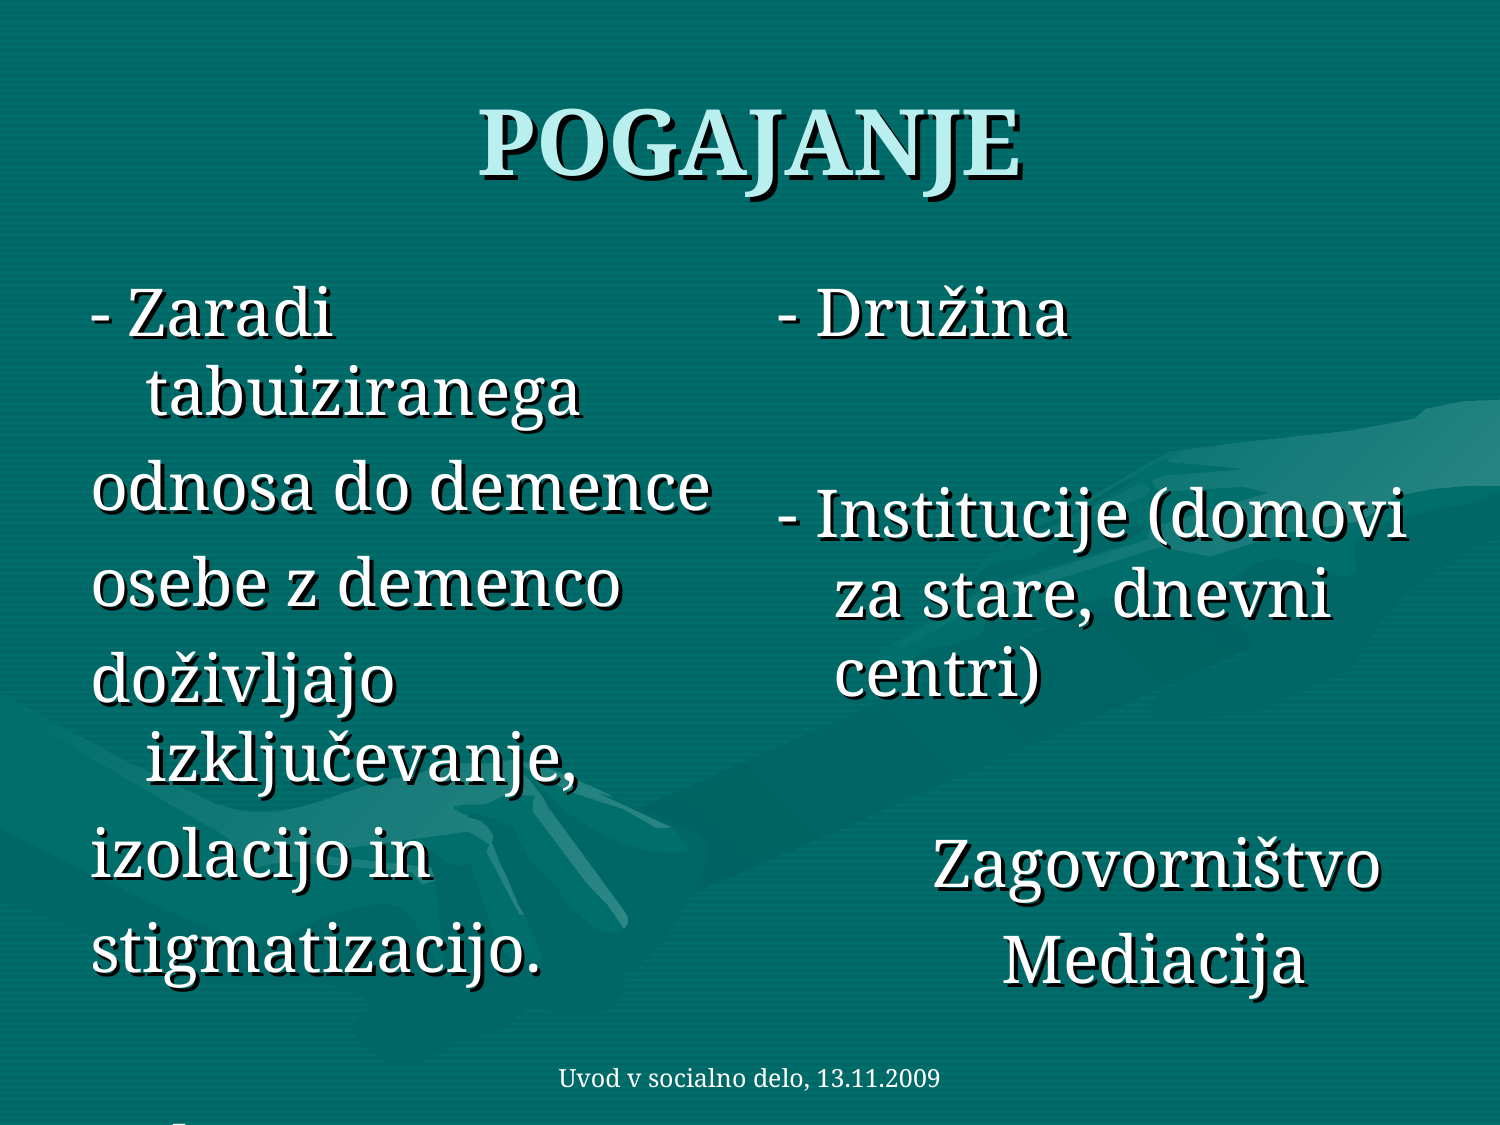

# POGAJANJE
- Zaradi tabuiziranega
odnosa do demence
osebe z demenco
doživljajo izključevanje,
izolacijo in
stigmatizacijo.
- Vloga zagovornikov
- Družina
- Institucije (domovi za stare, dnevni centri)
 Zagovorništvo
 Mediacija
Uvod v socialno delo, 13.11.2009